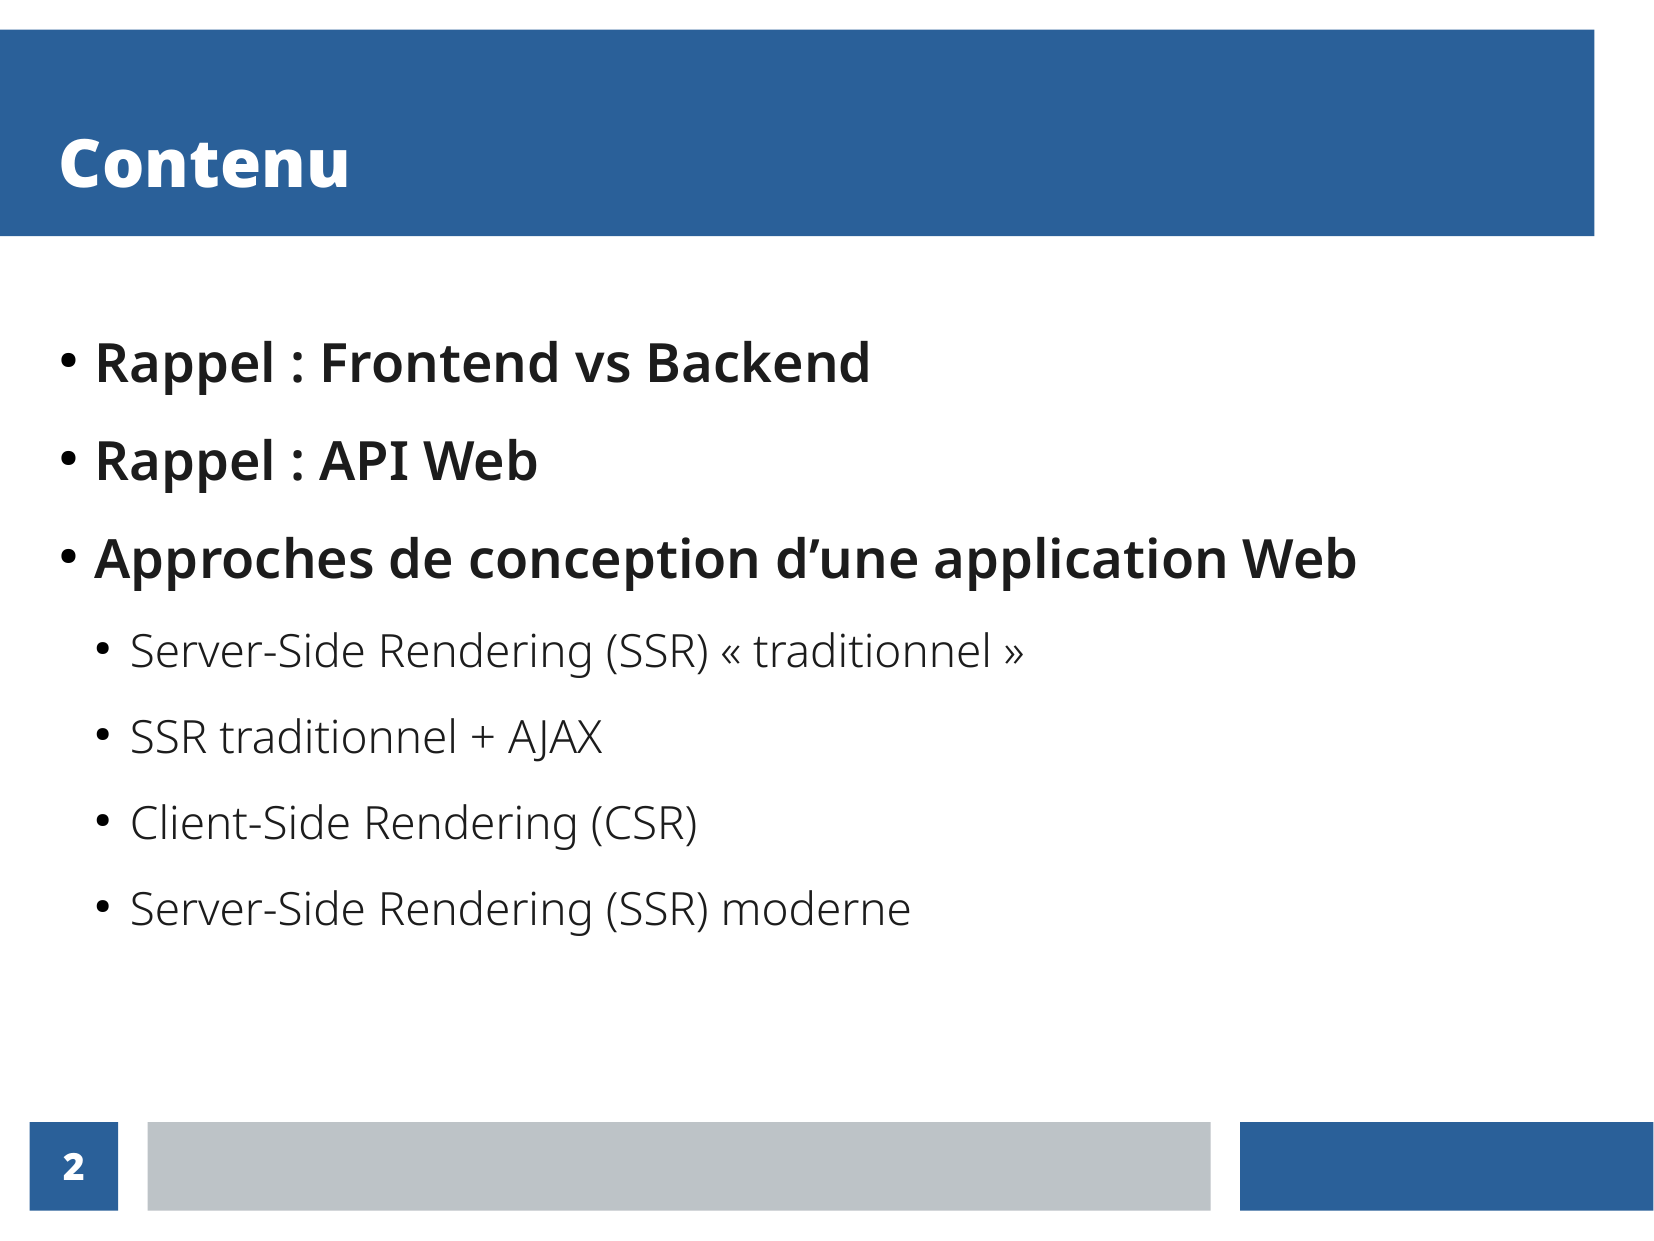

# Contenu
Rappel : Frontend vs Backend
Rappel : API Web
Approches de conception d’une application Web
Server-Side Rendering (SSR) « traditionnel »
SSR traditionnel + AJAX
Client-Side Rendering (CSR)
Server-Side Rendering (SSR) moderne
2